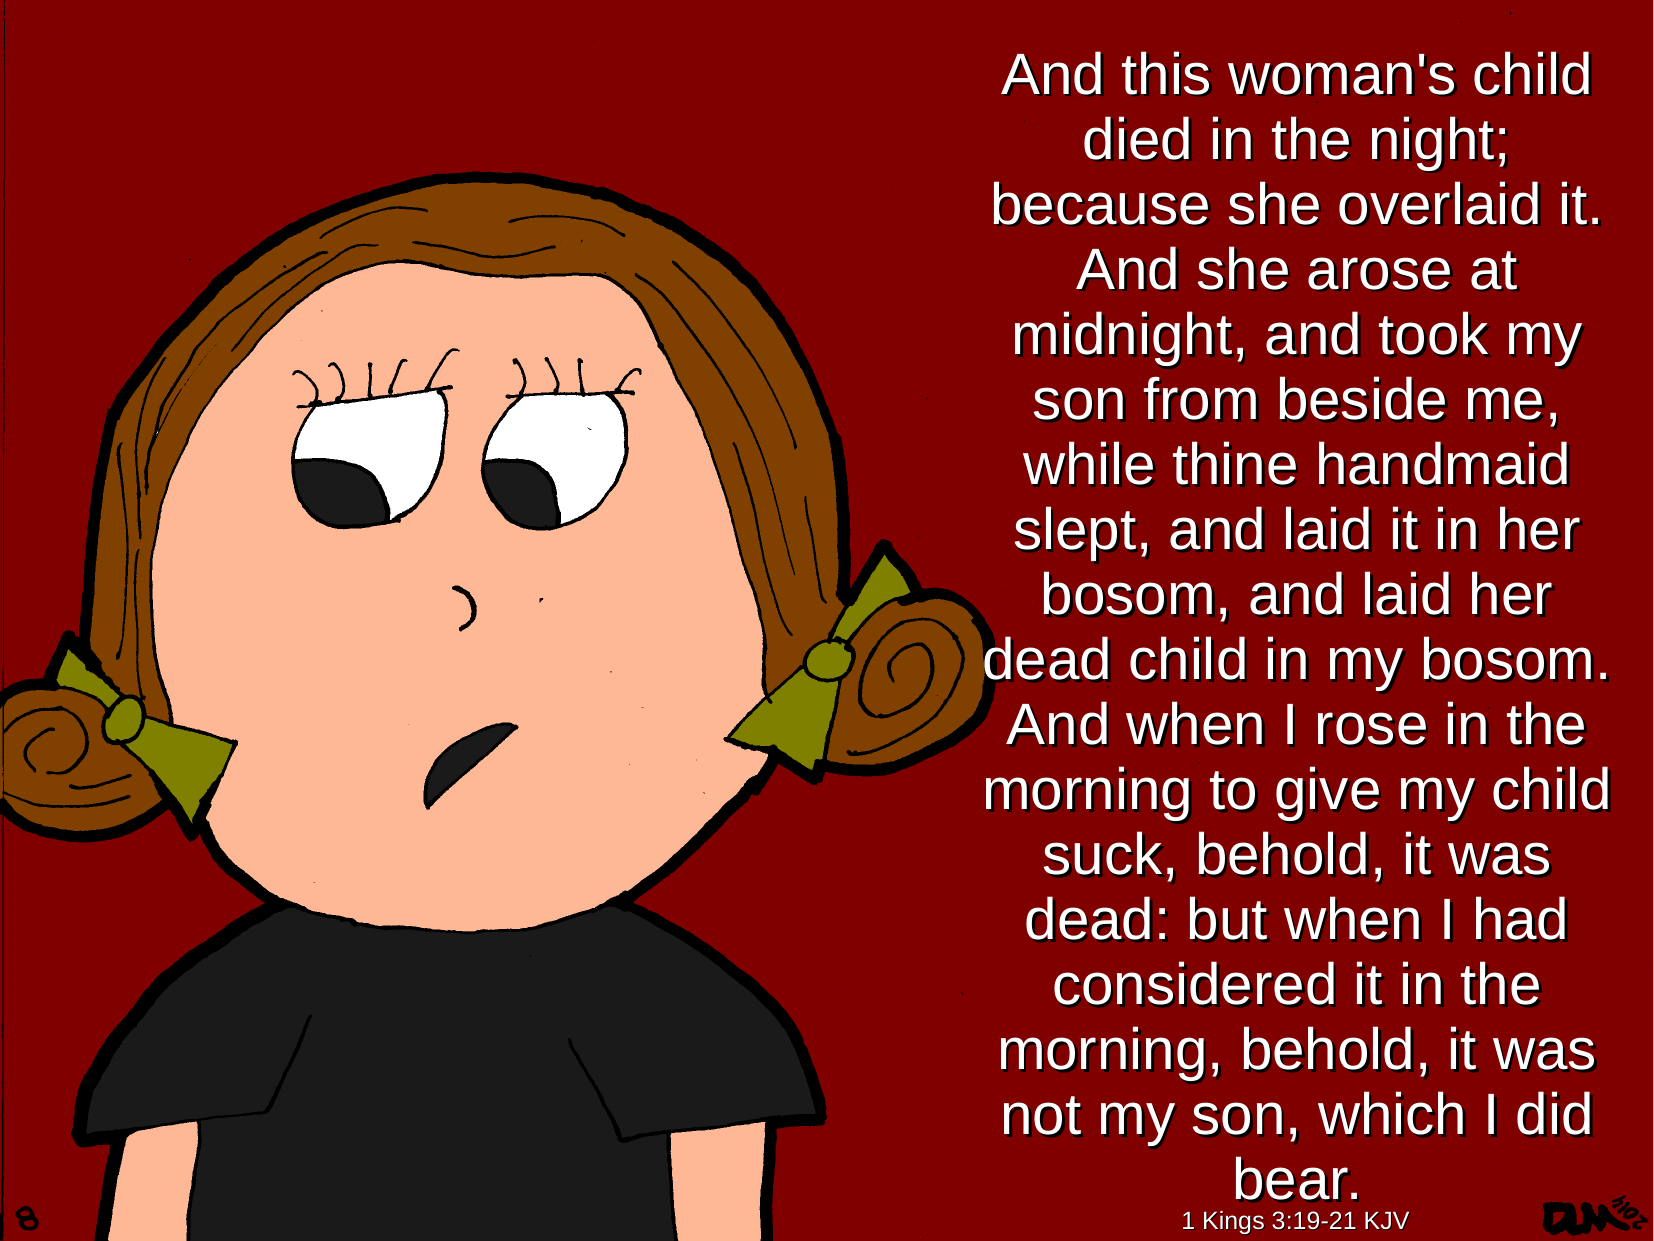

And this woman's child died in the night; because she overlaid it.
And she arose at midnight, and took my son from beside me, while thine handmaid slept, and laid it in her bosom, and laid her dead child in my bosom.
And when I rose in the morning to give my child suck, behold, it was dead: but when I had considered it in the morning, behold, it was not my son, which I did bear.
1 Kings 3:19-21 KJV